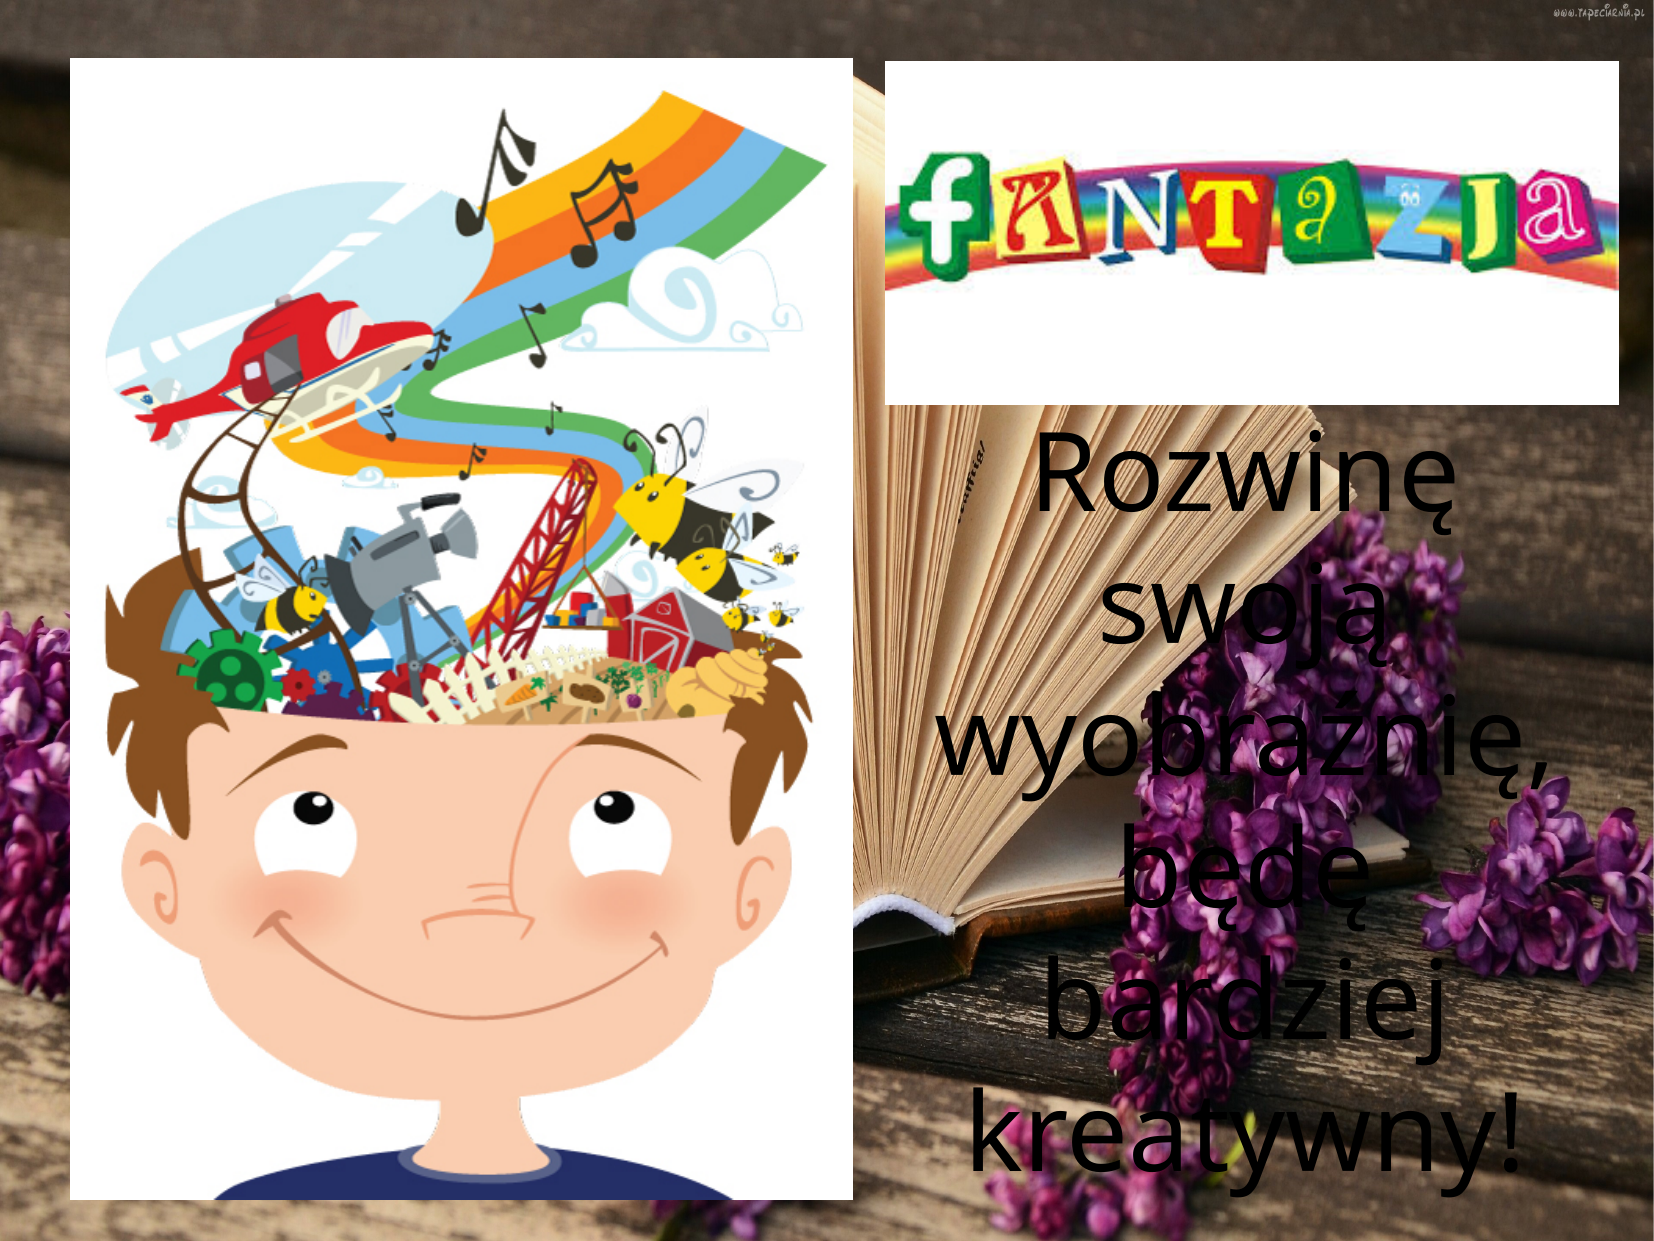

# Rozwinę swoją wyobraźnię, będę bardziej kreatywny!